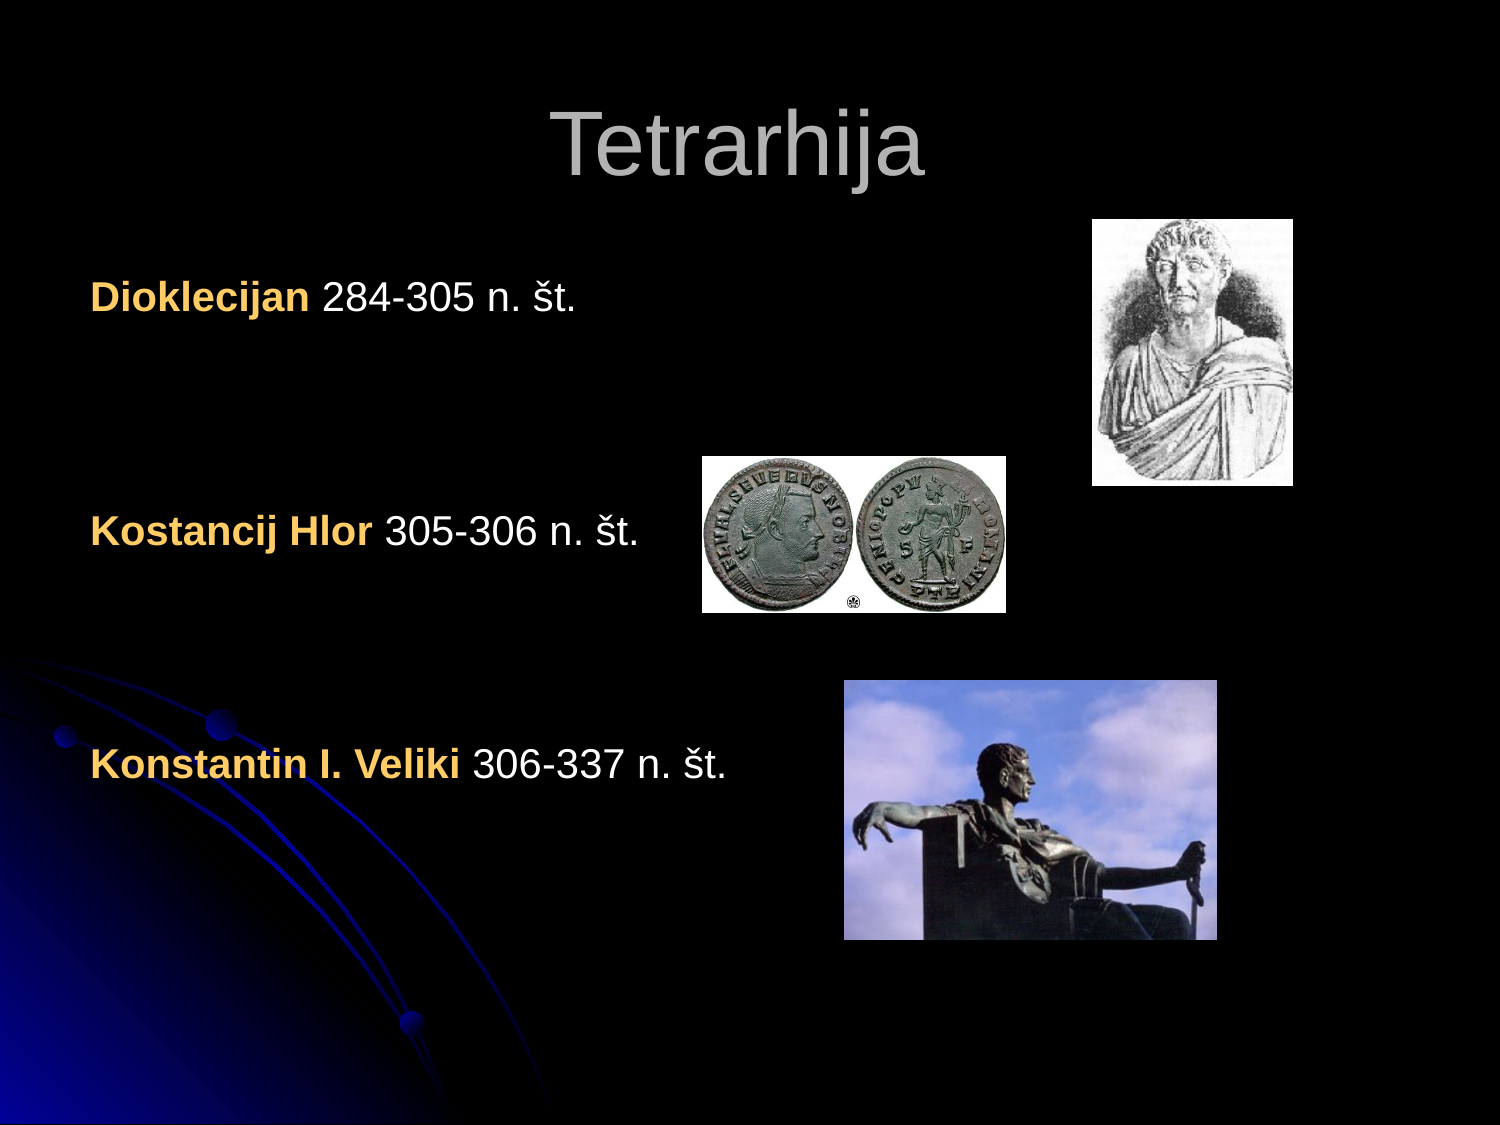

# Tetrarhija
Dioklecijan 284-305 n. št.
Kostancij Hlor 305-306 n. št.
Konstantin I. Veliki 306-337 n. št.